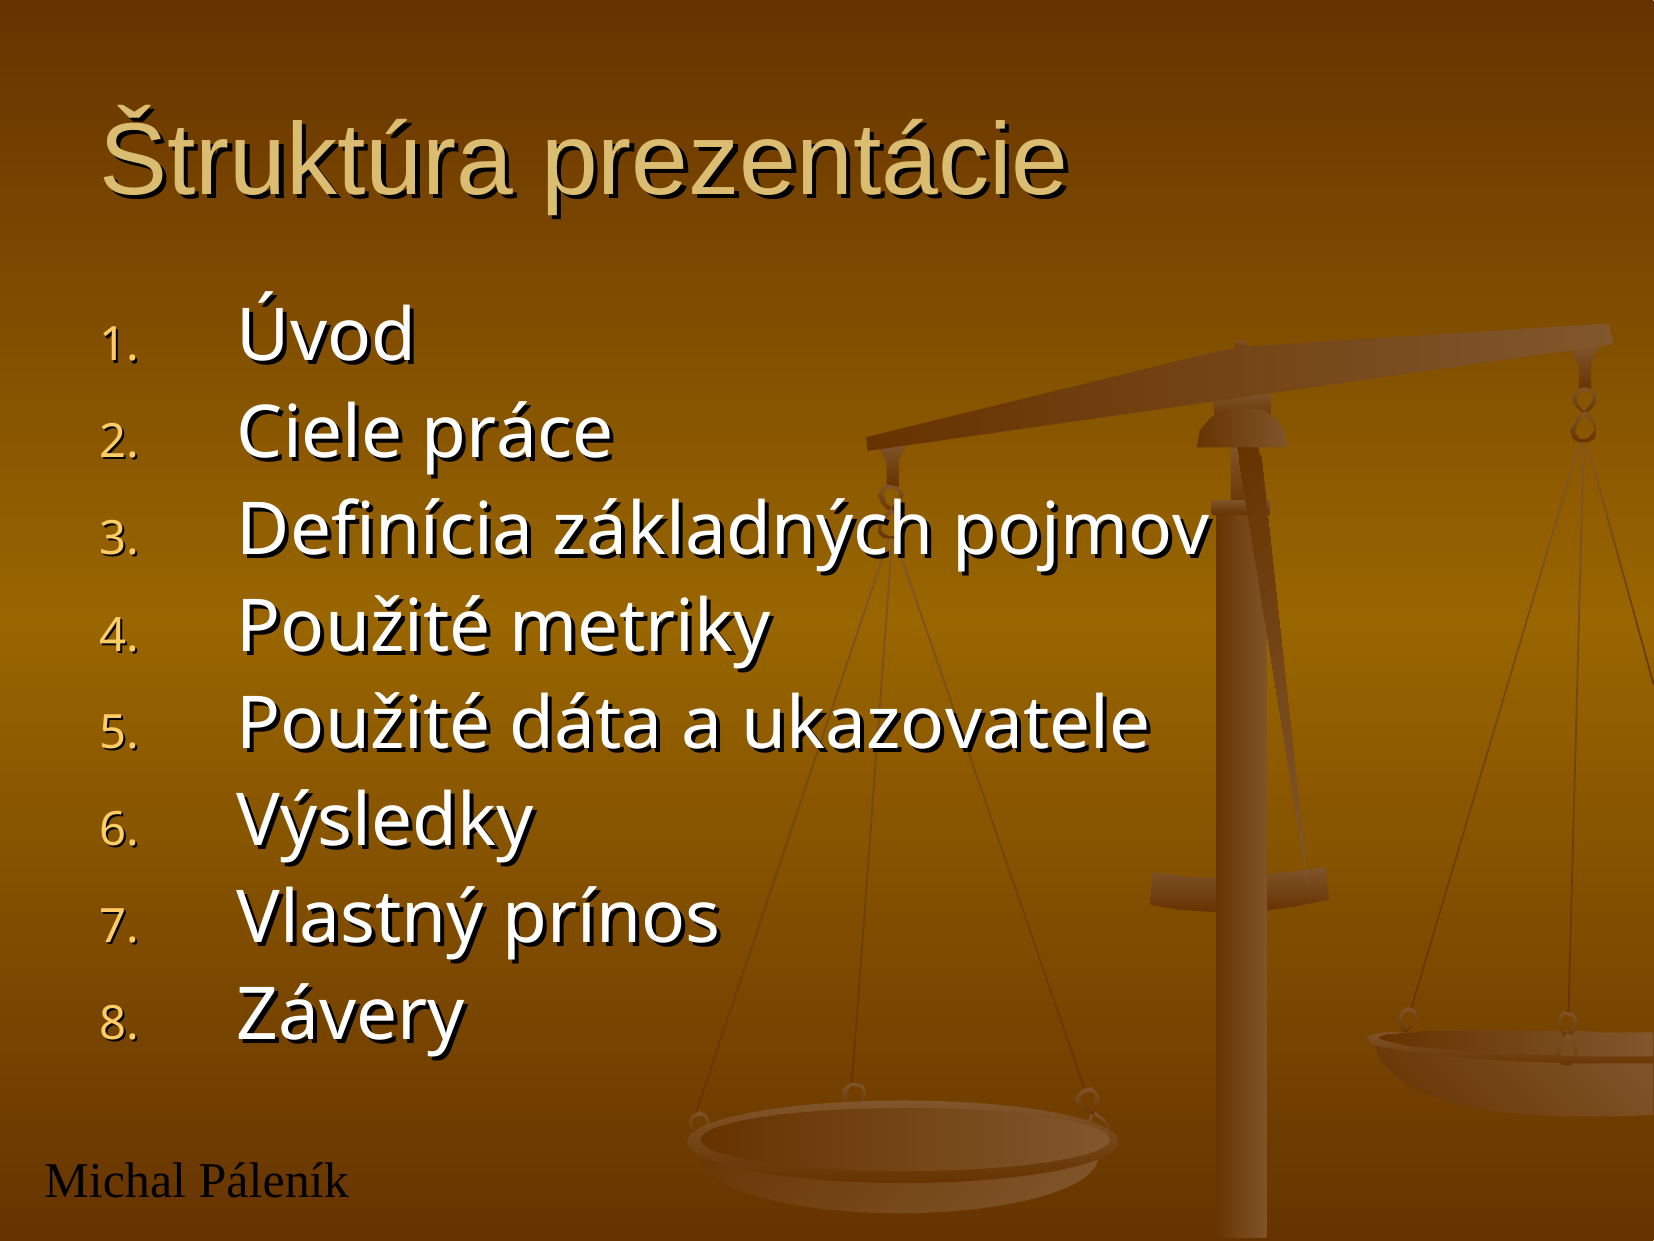

# Štruktúra prezentácie
Úvod
Ciele práce
Definícia základných pojmov
Použité metriky
Použité dáta a ukazovatele
Výsledky
Vlastný prínos
Závery